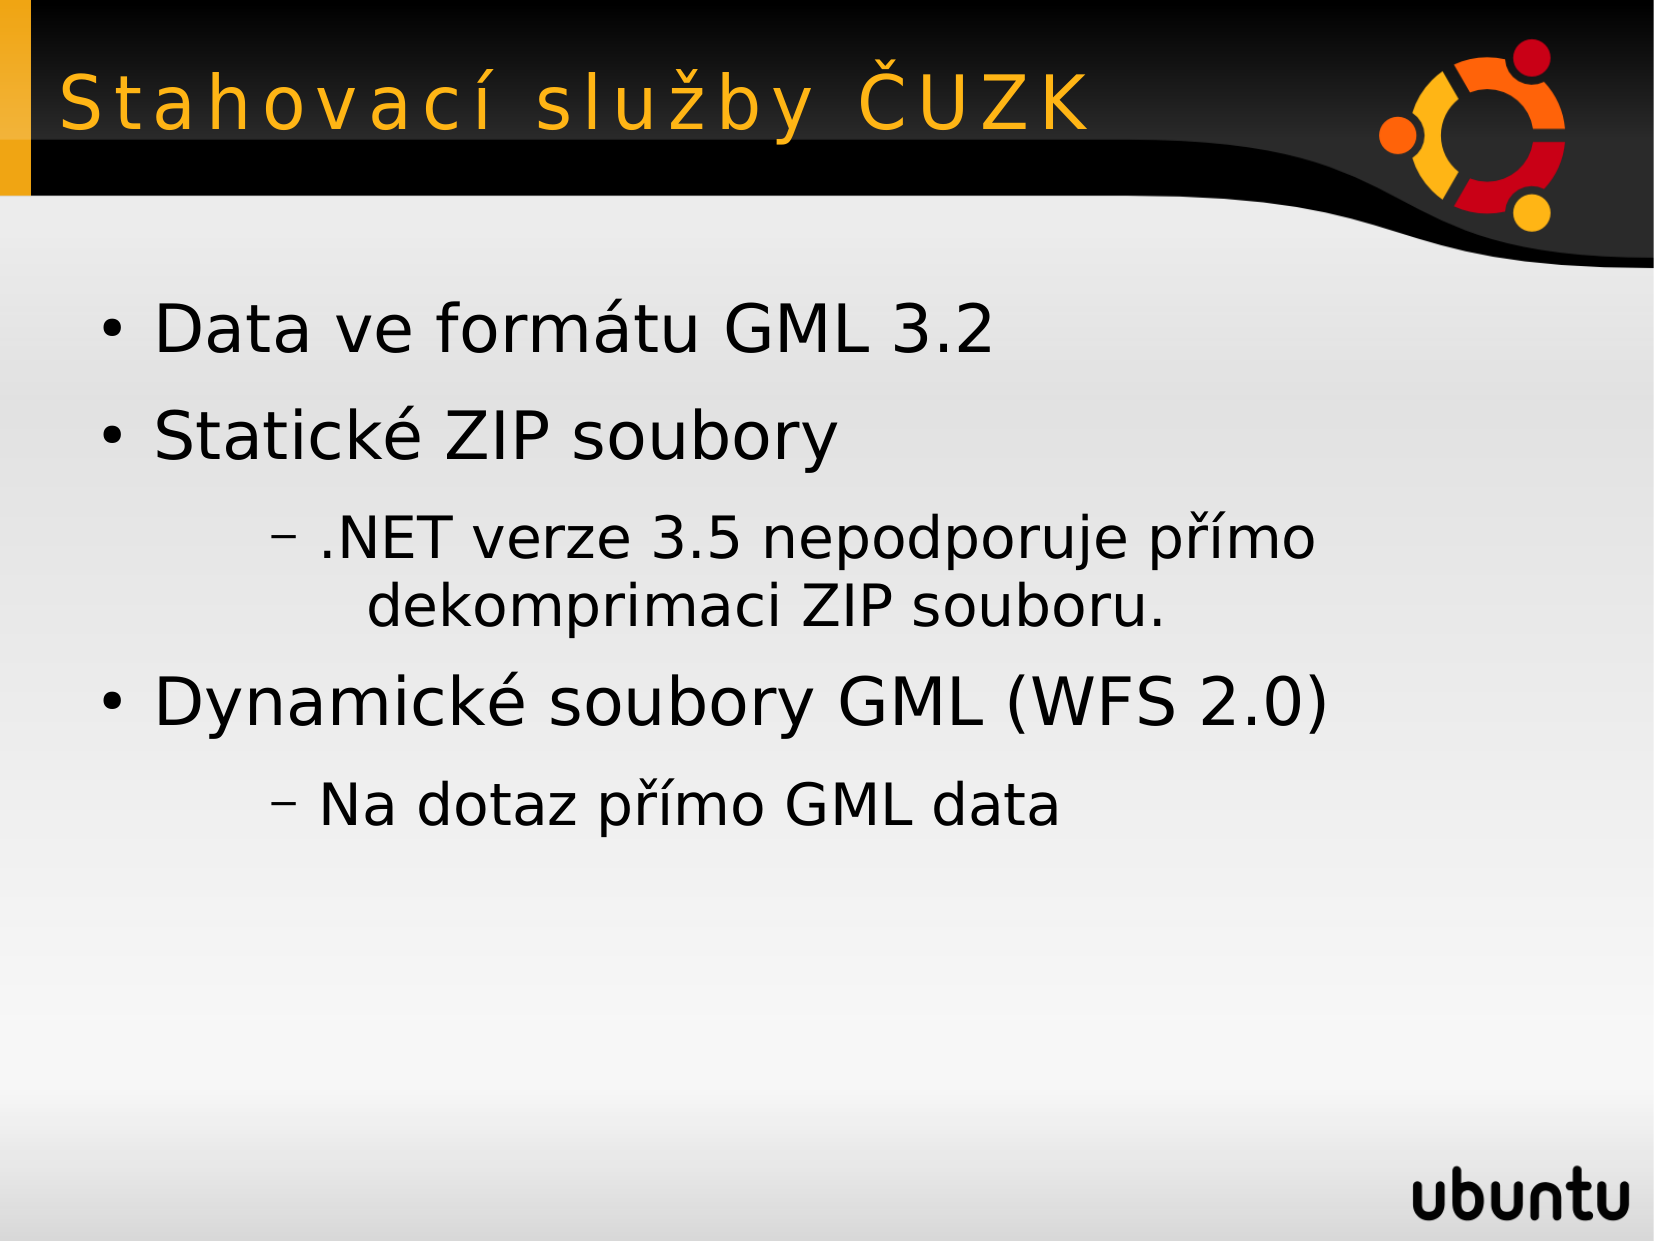

# Stahovací služby ČUZK
Data ve formátu GML 3.2
Statické ZIP soubory
.NET verze 3.5 nepodporuje přímo dekomprimaci ZIP souboru.
Dynamické soubory GML (WFS 2.0)
Na dotaz přímo GML data